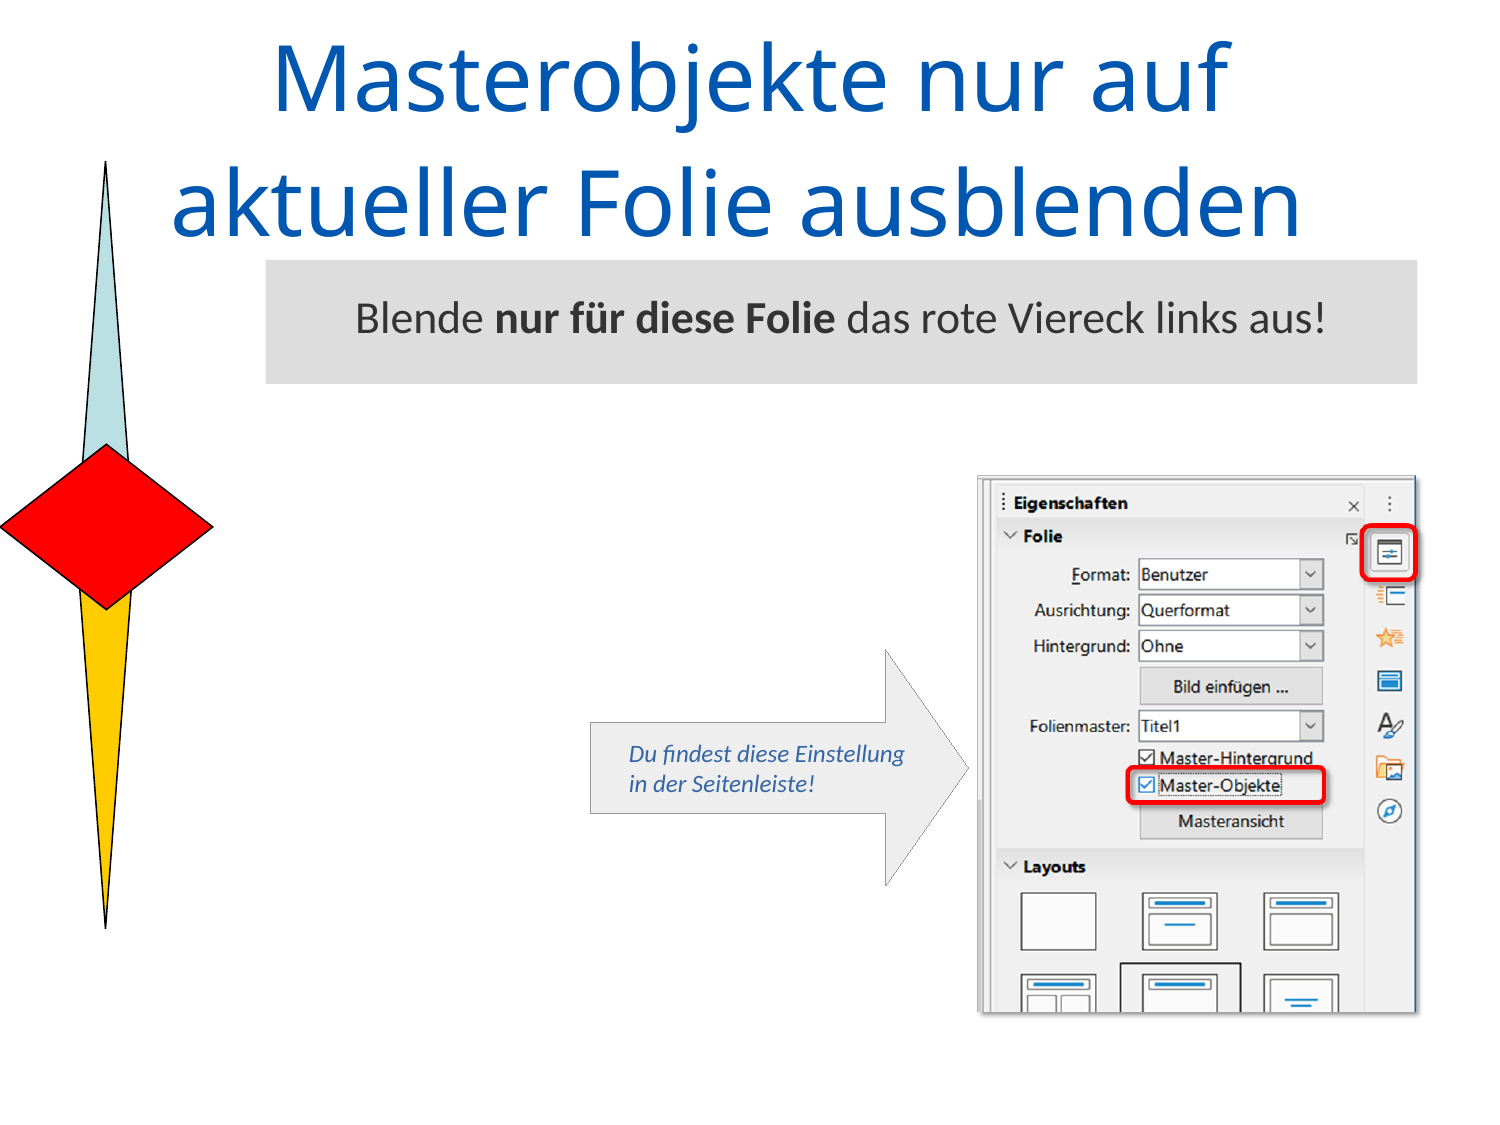

# Masterobjekte nur auf aktueller Folie ausblenden
Blende nur für diese Folie das rote Viereck links aus!
Du findest diese Einstellung
in der Seitenleiste!